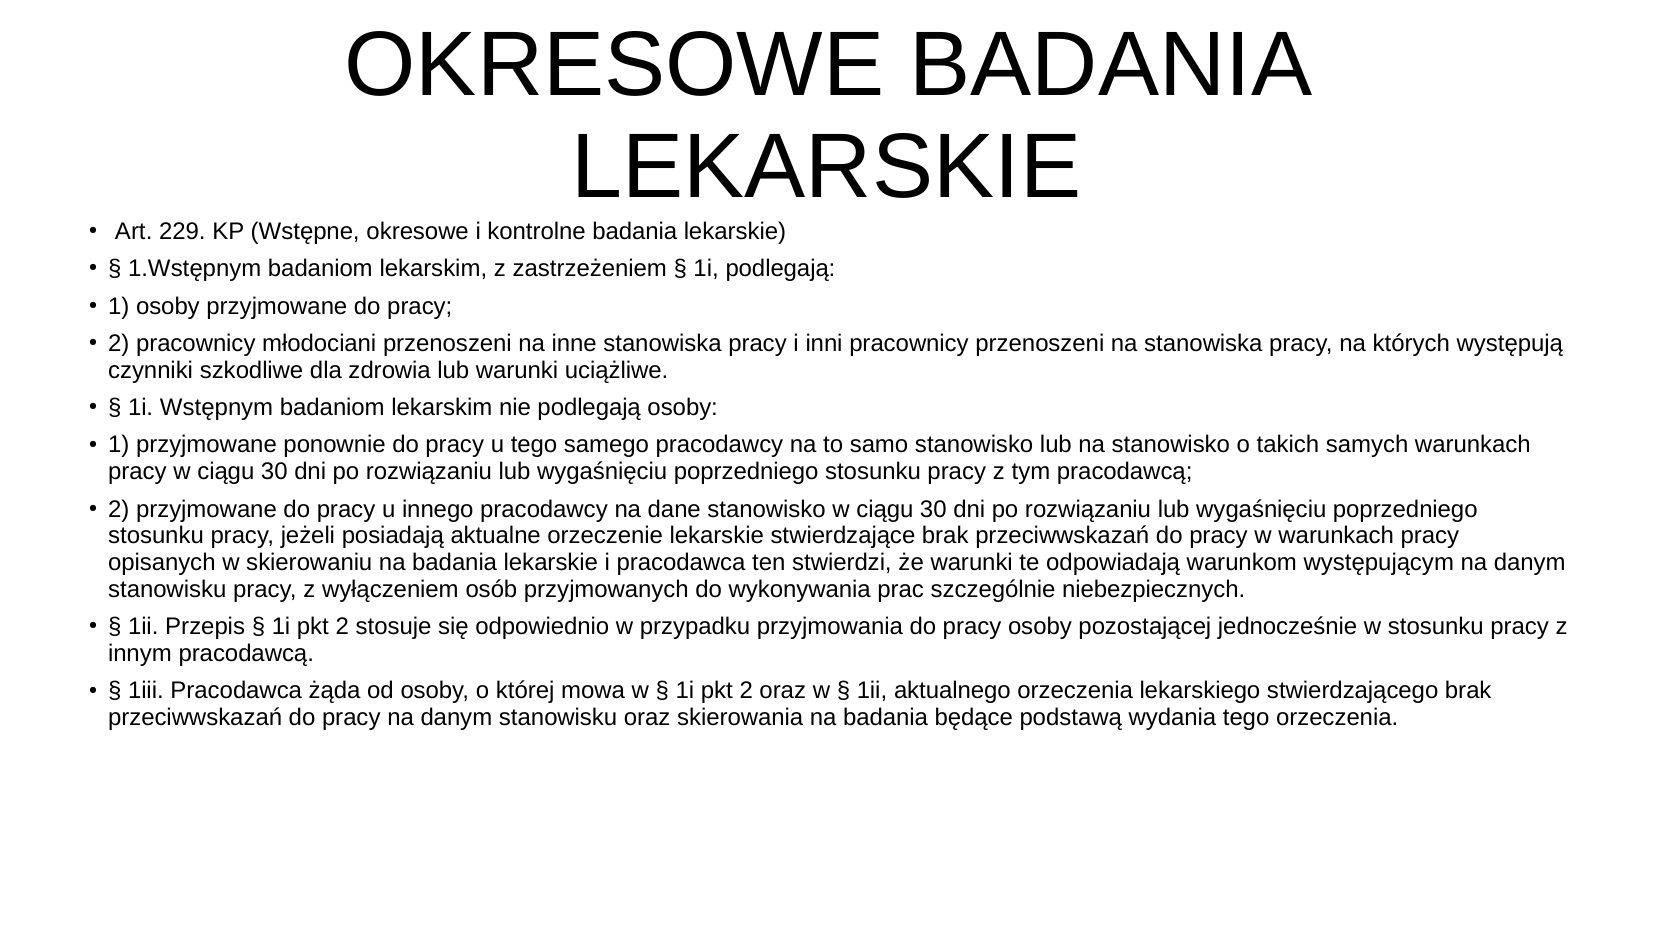

# OKRESOWE BADANIA LEKARSKIE
 Art. 229. KP (Wstępne, okresowe i kontrolne badania lekarskie)
§ 1.Wstępnym badaniom lekarskim, z zastrzeżeniem § 1i, podlegają:
1) osoby przyjmowane do pracy;
2) pracownicy młodociani przenoszeni na inne stanowiska pracy i inni pracownicy przenoszeni na stanowiska pracy, na których występują czynniki szkodliwe dla zdrowia lub warunki uciążliwe.
§ 1i. Wstępnym badaniom lekarskim nie podlegają osoby:
1) przyjmowane ponownie do pracy u tego samego pracodawcy na to samo stanowisko lub na stanowisko o takich samych warunkach pracy w ciągu 30 dni po rozwiązaniu lub wygaśnięciu poprzedniego stosunku pracy z tym pracodawcą;
2) przyjmowane do pracy u innego pracodawcy na dane stanowisko w ciągu 30 dni po rozwiązaniu lub wygaśnięciu poprzedniego stosunku pracy, jeżeli posiadają aktualne orzeczenie lekarskie stwierdzające brak przeciwwskazań do pracy w warunkach pracy opisanych w skierowaniu na badania lekarskie i pracodawca ten stwierdzi, że warunki te odpowiadają warunkom występującym na danym stanowisku pracy, z wyłączeniem osób przyjmowanych do wykonywania prac szczególnie niebezpiecznych.
§ 1ii. Przepis § 1i pkt 2 stosuje się odpowiednio w przypadku przyjmowania do pracy osoby pozostającej jednocześnie w stosunku pracy z innym pracodawcą.
§ 1iii. Pracodawca żąda od osoby, o której mowa w § 1i pkt 2 oraz w § 1ii, aktualnego orzeczenia lekarskiego stwierdzającego brak przeciwwskazań do pracy na danym stanowisku oraz skierowania na badania będące podstawą wydania tego orzeczenia.